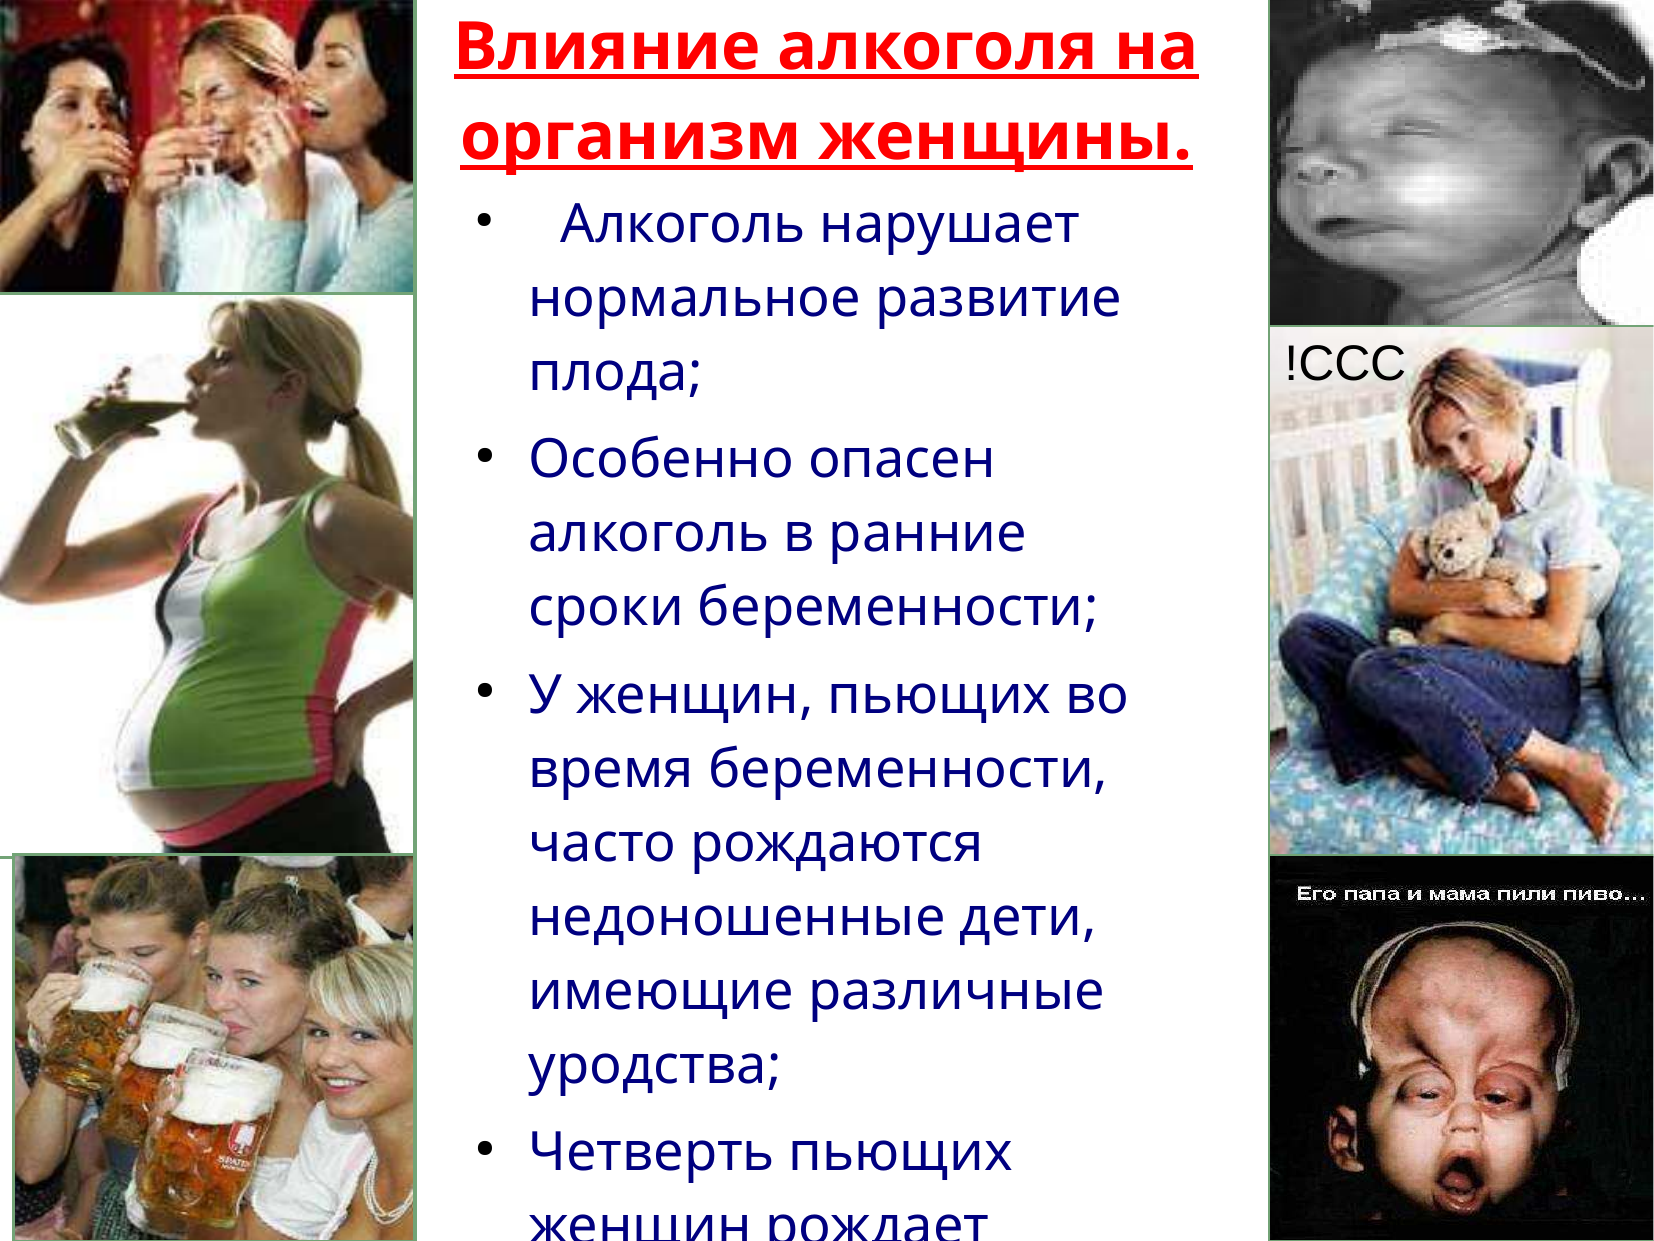

# Влияние алкоголя на организм женщины.
--Алкоголь нарушает нормальное развитие плода;
Особенно опасен алкоголь в ранние сроки беременности;
У женщин, пьющих во время беременности, часто рождаются недоношенные дети, имеющие различные уродства;
Четверть пьющих женщин рождает мертвых детей;
!ССС